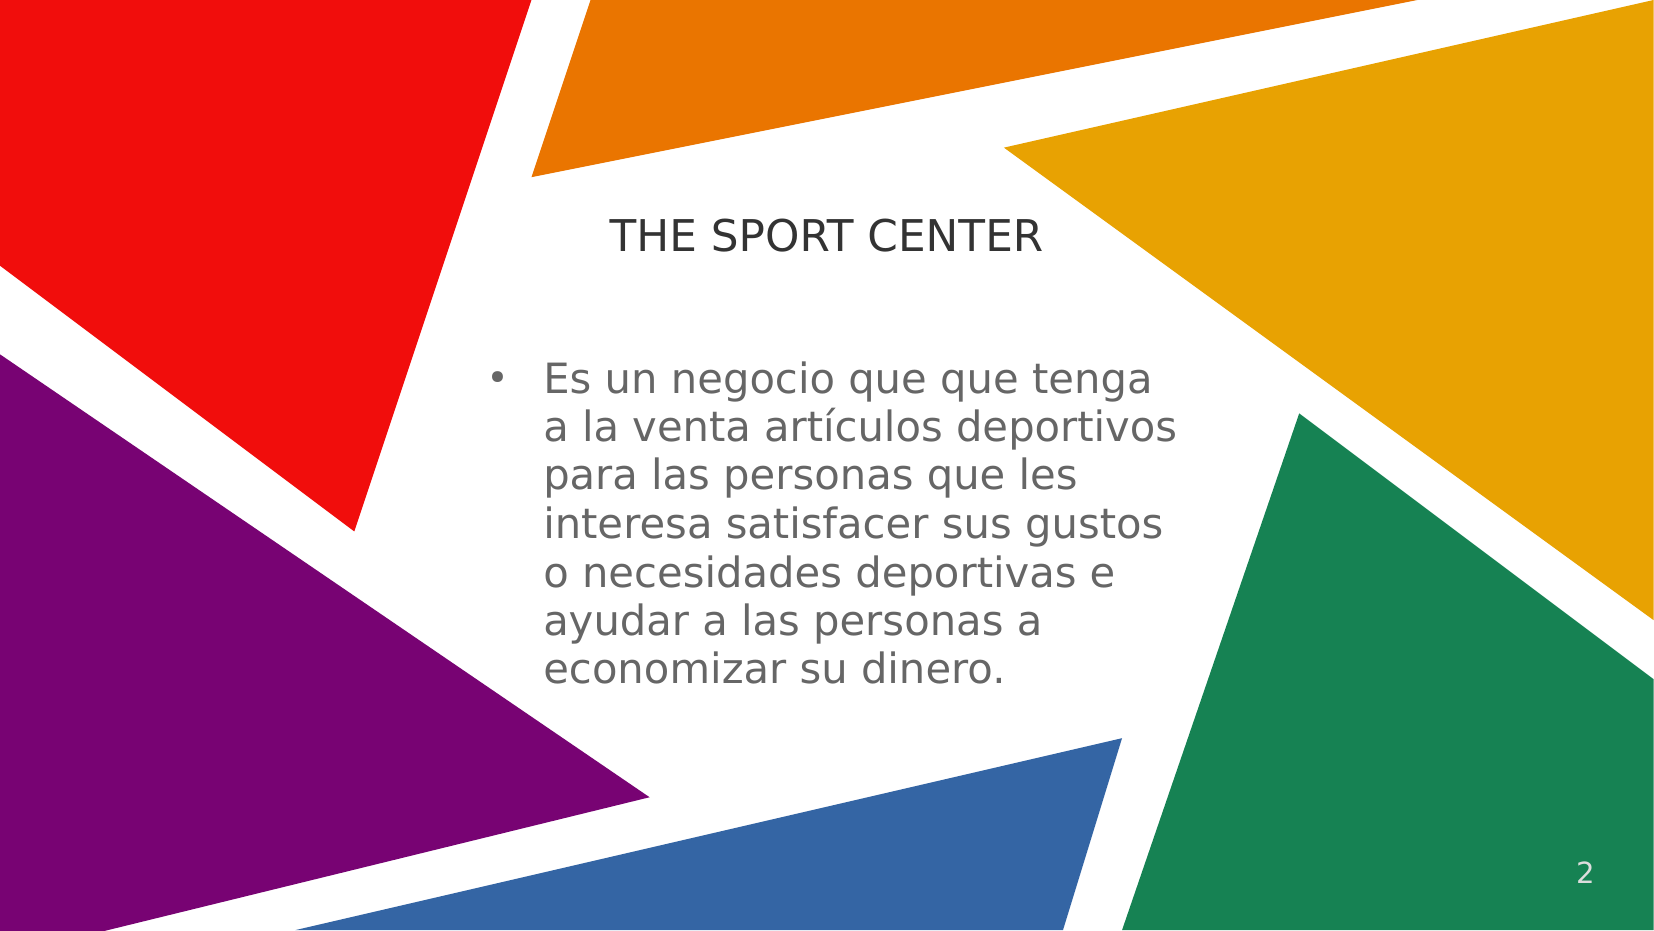

# THE SPORT CENTER
Es un negocio que que tenga a la venta artículos deportivos para las personas que les interesa satisfacer sus gustos o necesidades deportivas e ayudar a las personas a economizar su dinero.
2